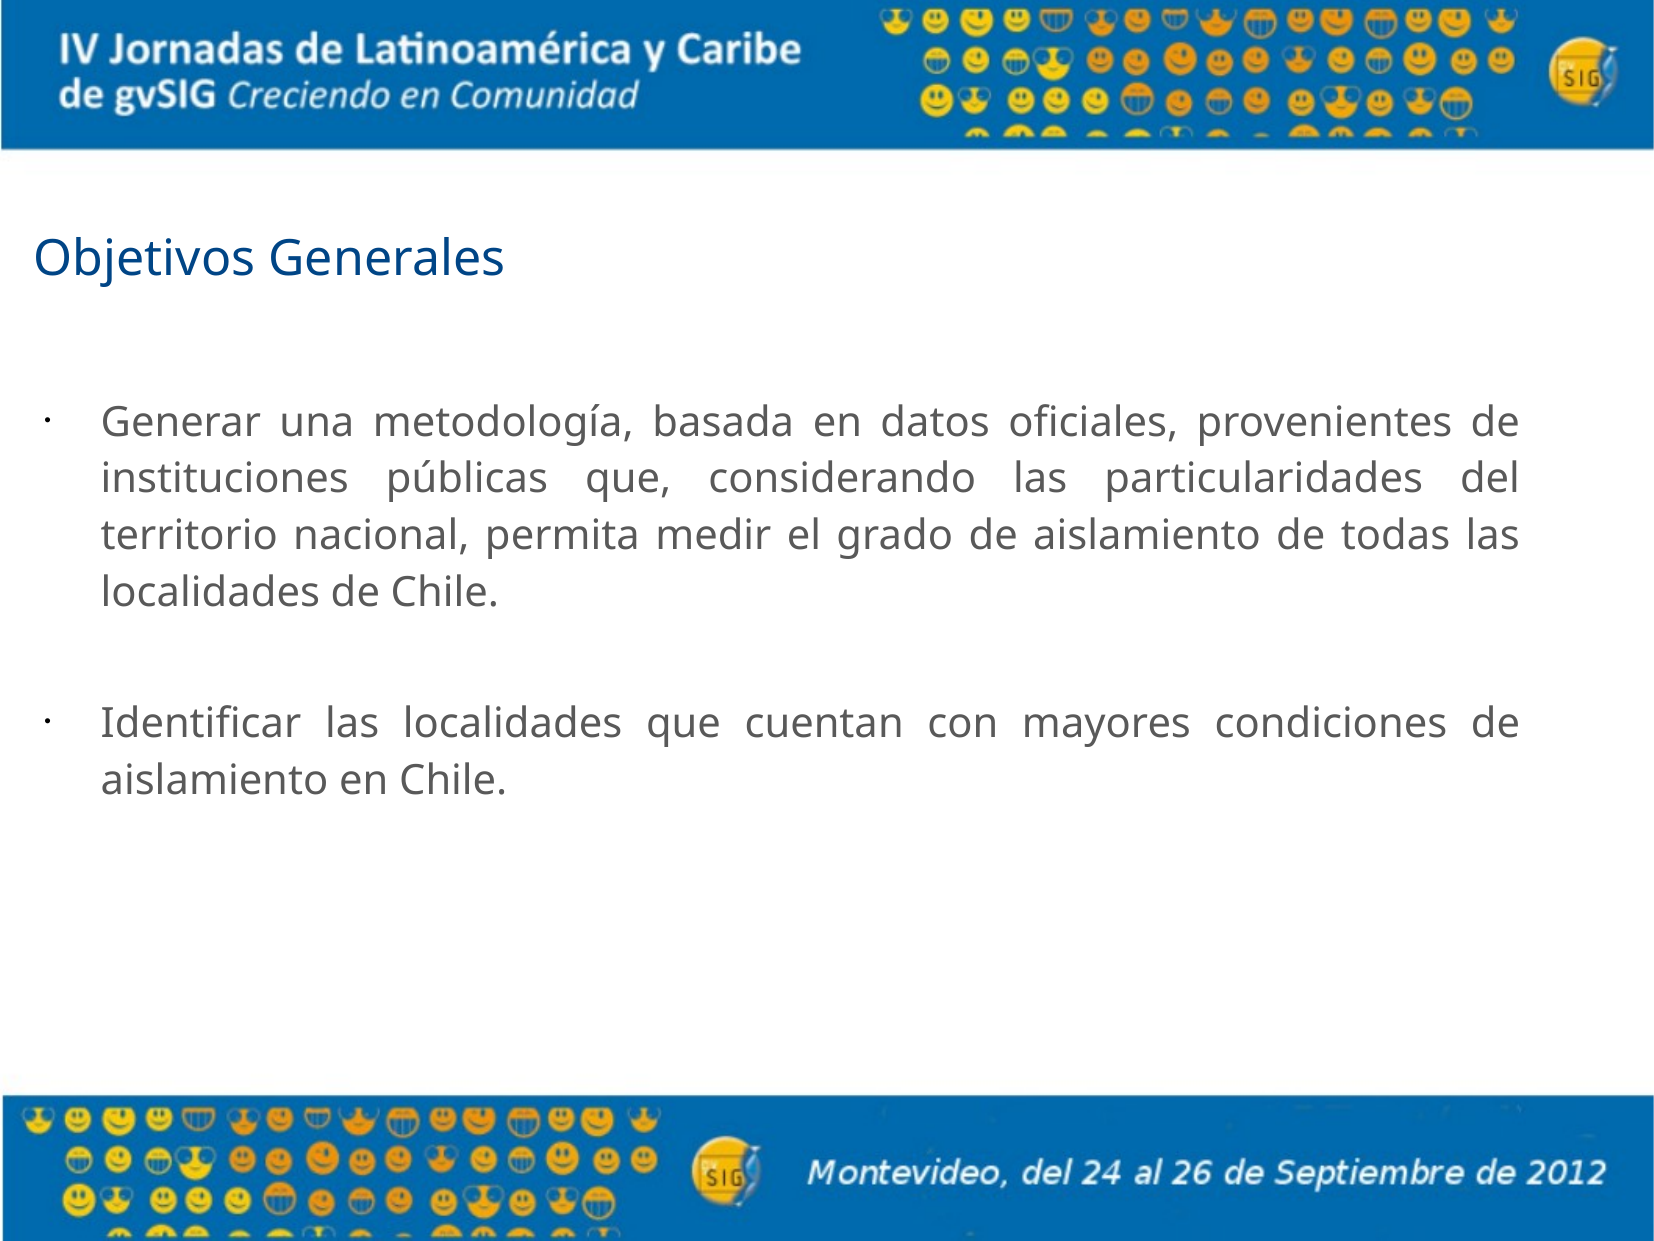

# Objetivos Generales
Generar una metodología, basada en datos oficiales, provenientes de instituciones públicas que, considerando las particularidades del territorio nacional, permita medir el grado de aislamiento de todas las localidades de Chile.
Identificar las localidades que cuentan con mayores condiciones de aislamiento en Chile.